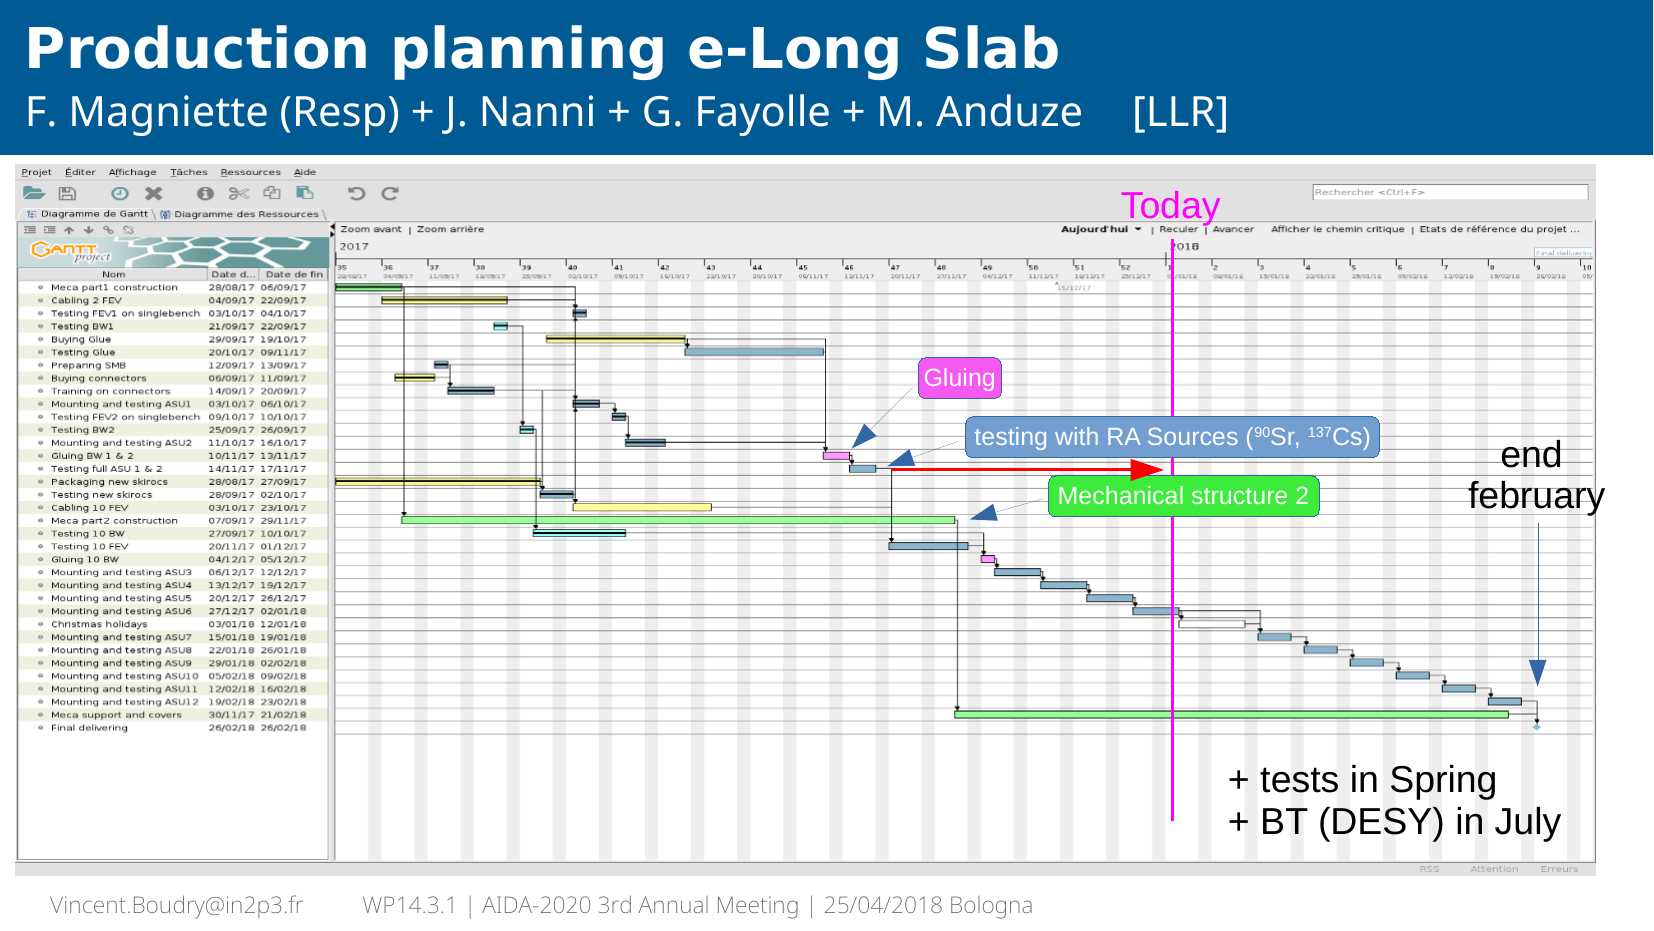

# Production planning e-Long Slab F. Magniette (Resp) + J. Nanni + G. Fayolle + M. Anduze 	[LLR]
Today
Gluing
testing with RA Sources (90Sr, 137Cs)
end
february
Mechanical structure 2
+ tests in Spring
+ BT (DESY) in July
Vincent.Boudry@in2p3.fr
 WP14.3.1 | AIDA-2020 3rd Annual Meeting | 25/04/2018 Bologna